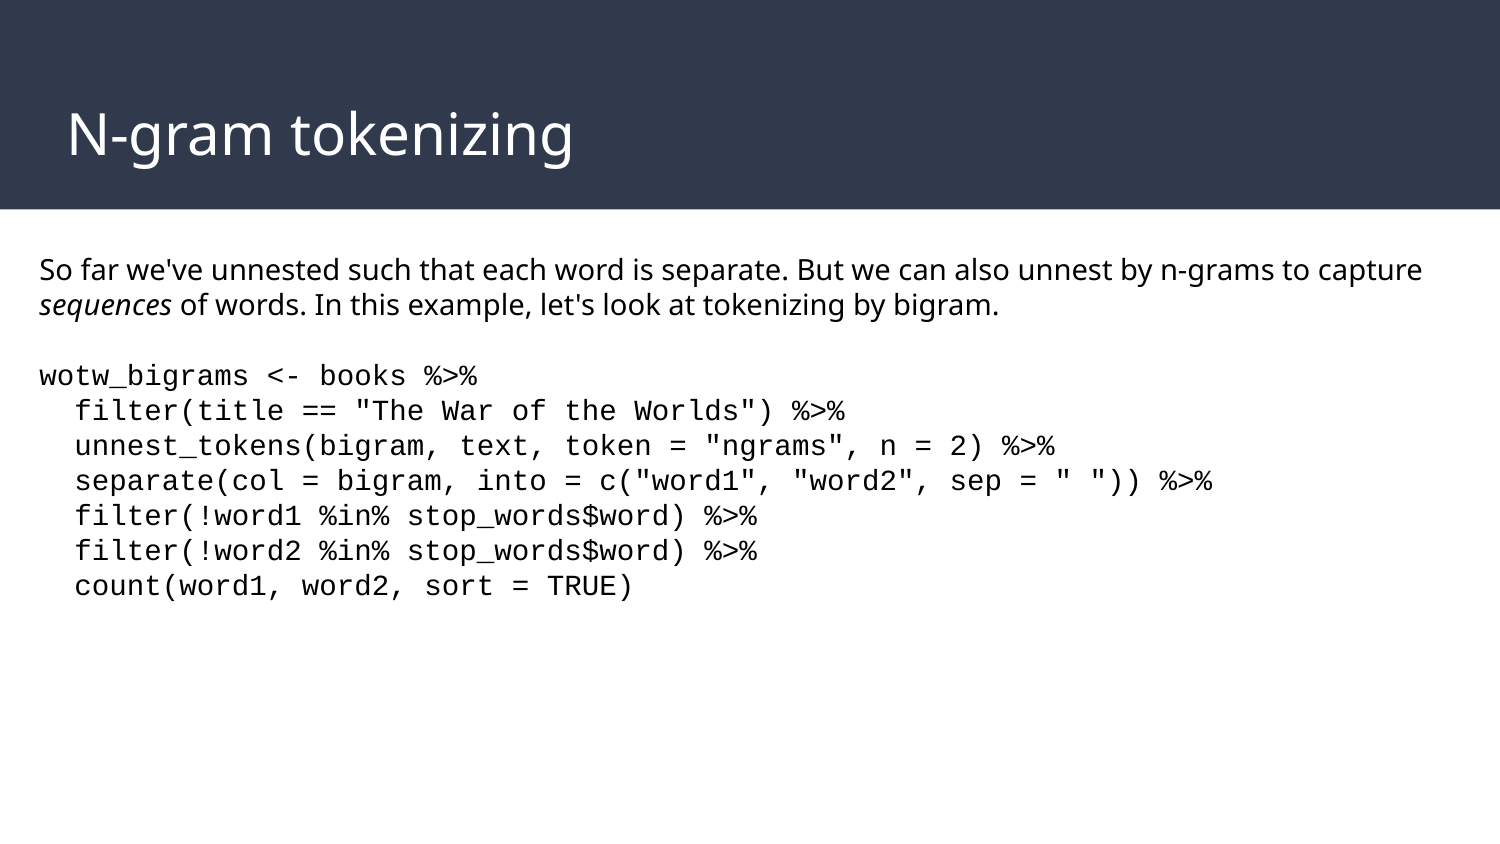

# N-gram tokenizing
So far we've unnested such that each word is separate. But we can also unnest by n-grams to capture sequences of words. In this example, let's look at tokenizing by bigram.
wotw_bigrams <- books %>%
 filter(title == "The War of the Worlds") %>%
 unnest_tokens(bigram, text, token = "ngrams", n = 2) %>%
 separate(col = bigram, into = c("word1", "word2", sep = " ")) %>%
 filter(!word1 %in% stop_words$word) %>%
 filter(!word2 %in% stop_words$word) %>%
 count(word1, word2, sort = TRUE)